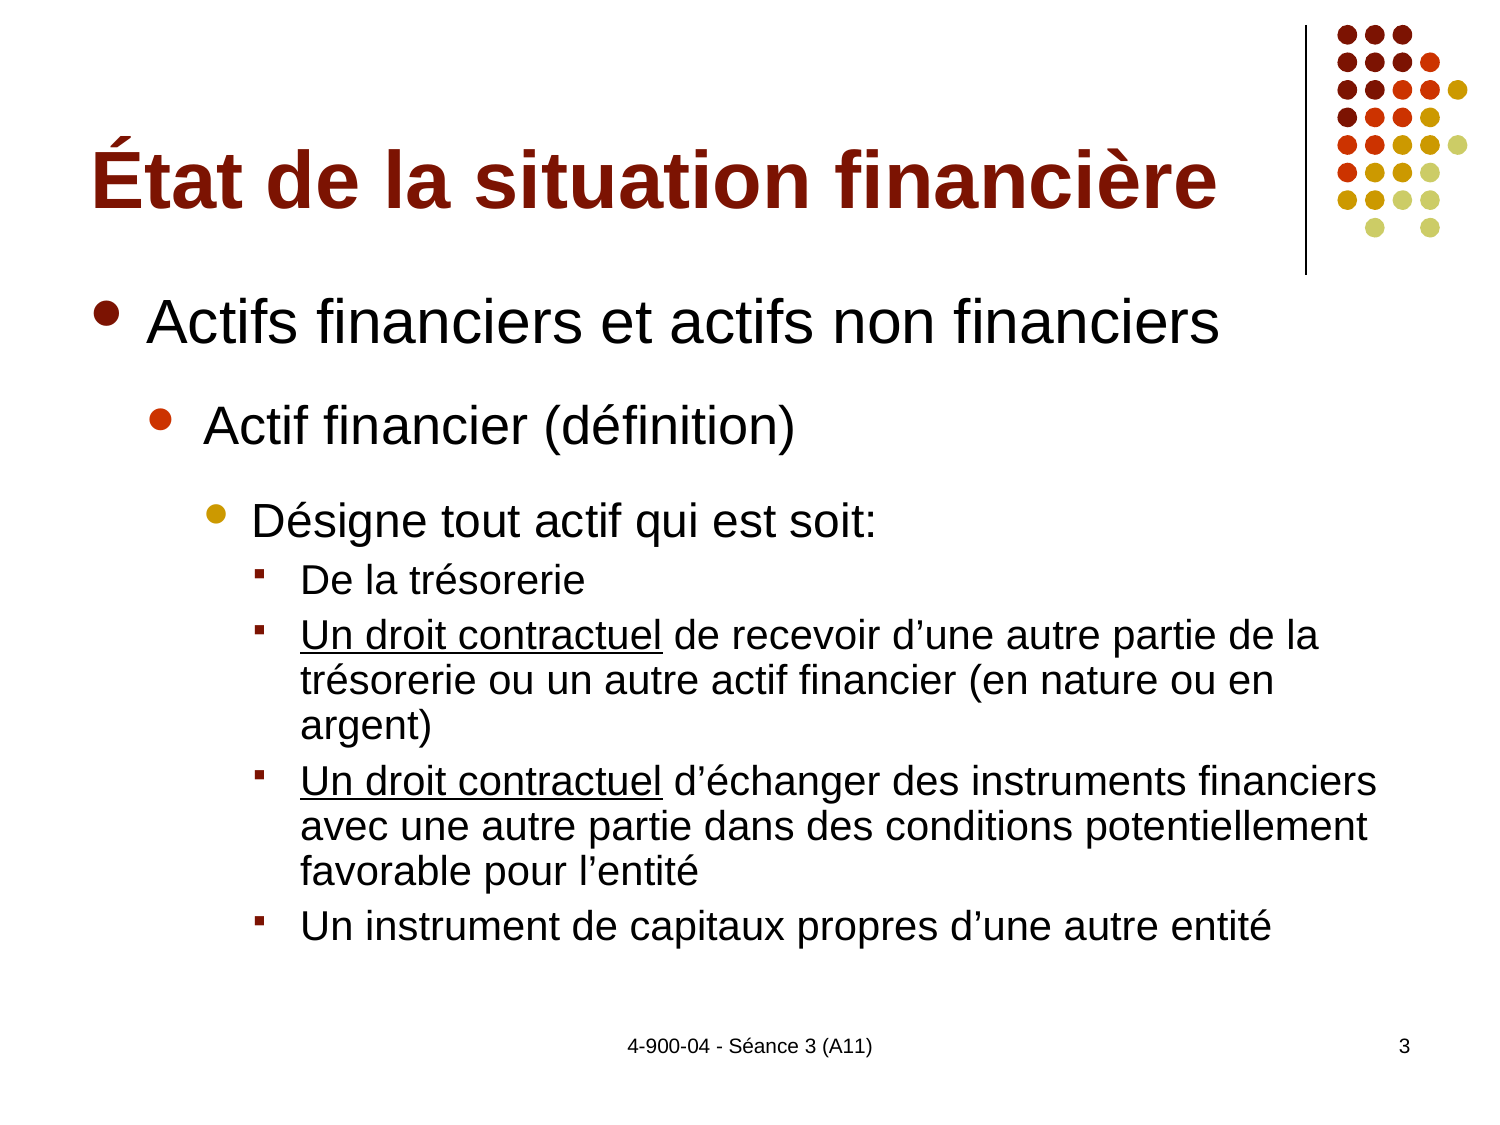

# État de la situation financière
Actifs financiers et actifs non financiers
Actif financier (définition)
Désigne tout actif qui est soit:
De la trésorerie
Un droit contractuel de recevoir d’une autre partie de la trésorerie ou un autre actif financier (en nature ou en argent)
Un droit contractuel d’échanger des instruments financiers avec une autre partie dans des conditions potentiellement favorable pour l’entité
Un instrument de capitaux propres d’une autre entité
4-900-04 - Séance 3 (A11)